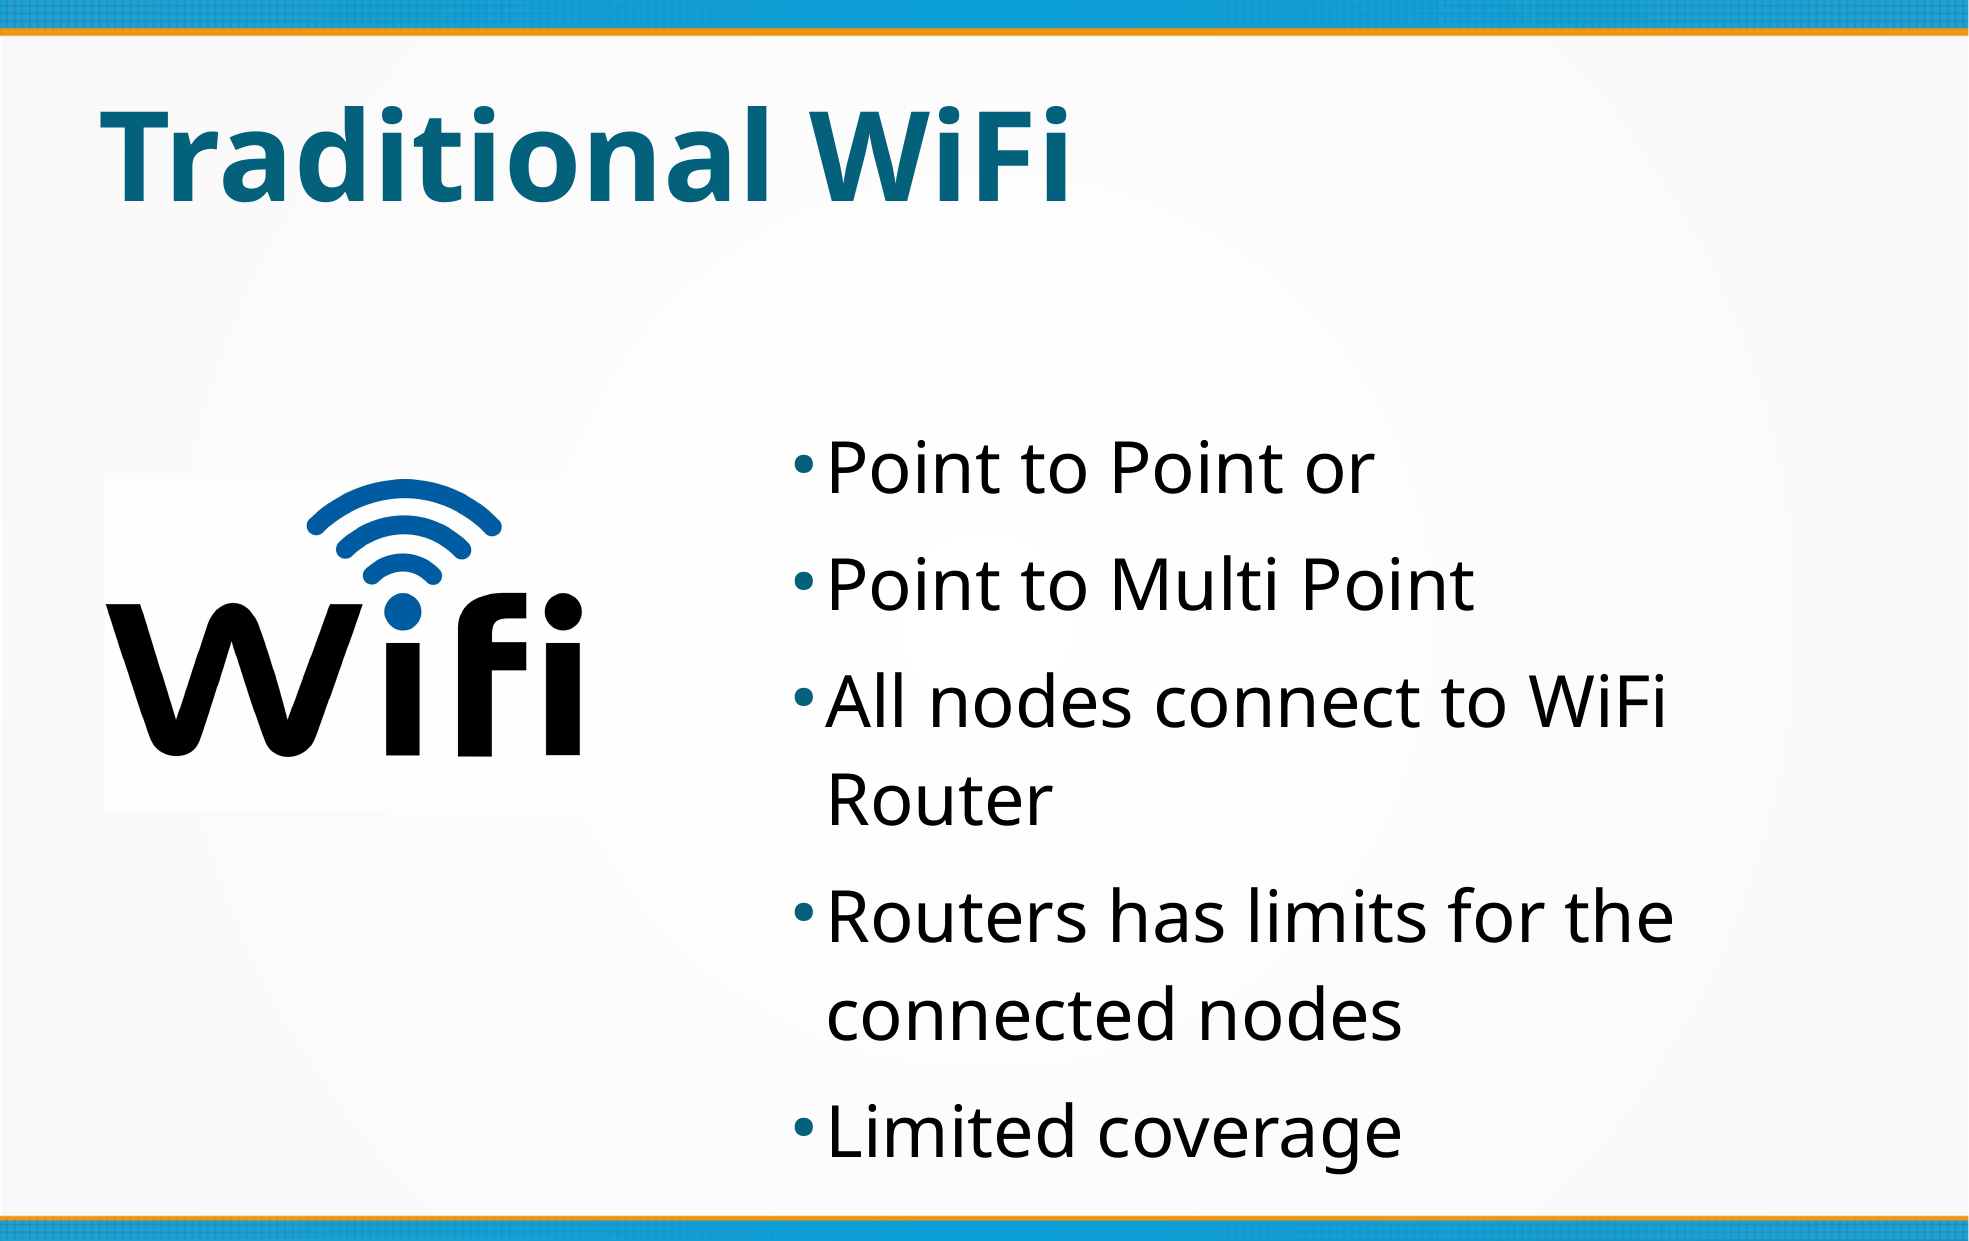

# Traditional WiFi
Point to Point or
Point to Multi Point
All nodes connect to WiFi Router
Routers has limits for the connected nodes
Limited coverage